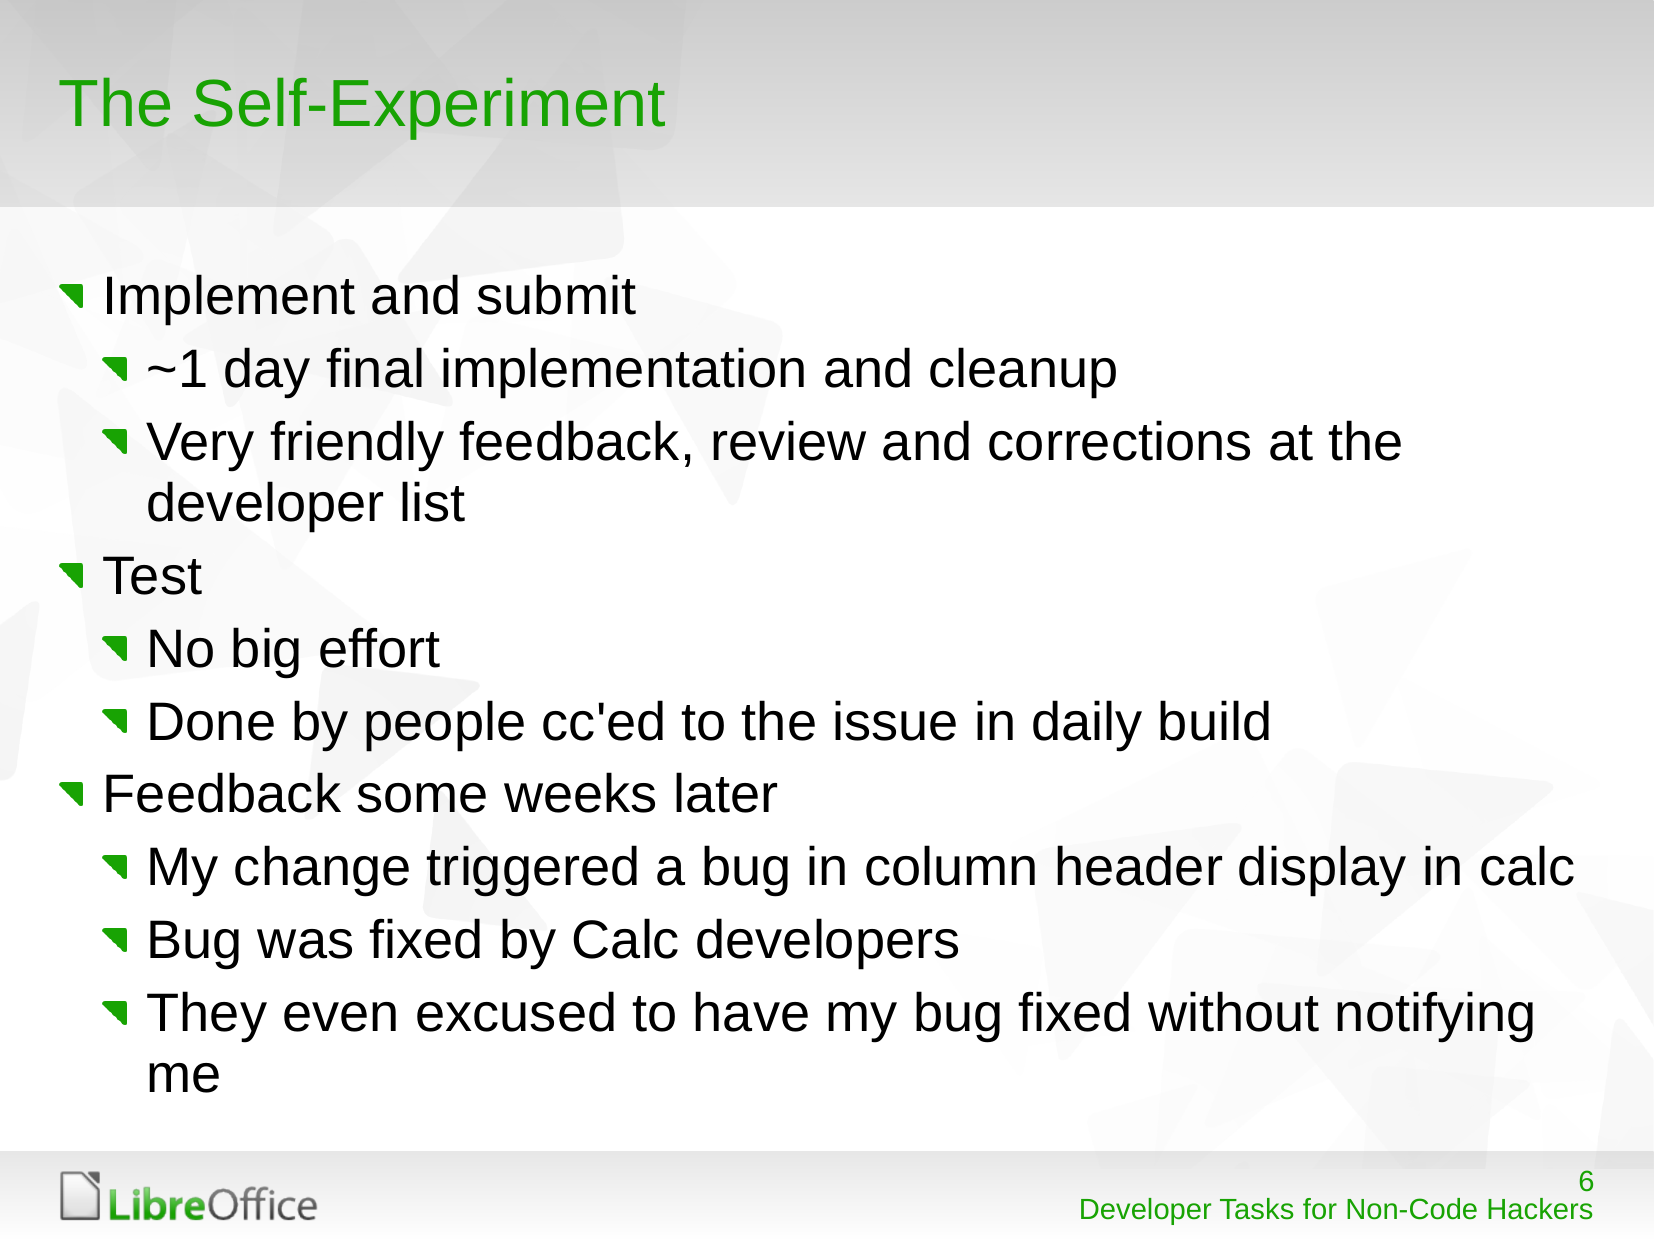

# The Self-Experiment
Implement and submit
~1 day final implementation and cleanup
Very friendly feedback, review and corrections at the developer list
Test
No big effort
Done by people cc'ed to the issue in daily build
Feedback some weeks later
My change triggered a bug in column header display in calc
Bug was fixed by Calc developers
They even excused to have my bug fixed without notifying me
6
Developer Tasks for Non-Code Hackers